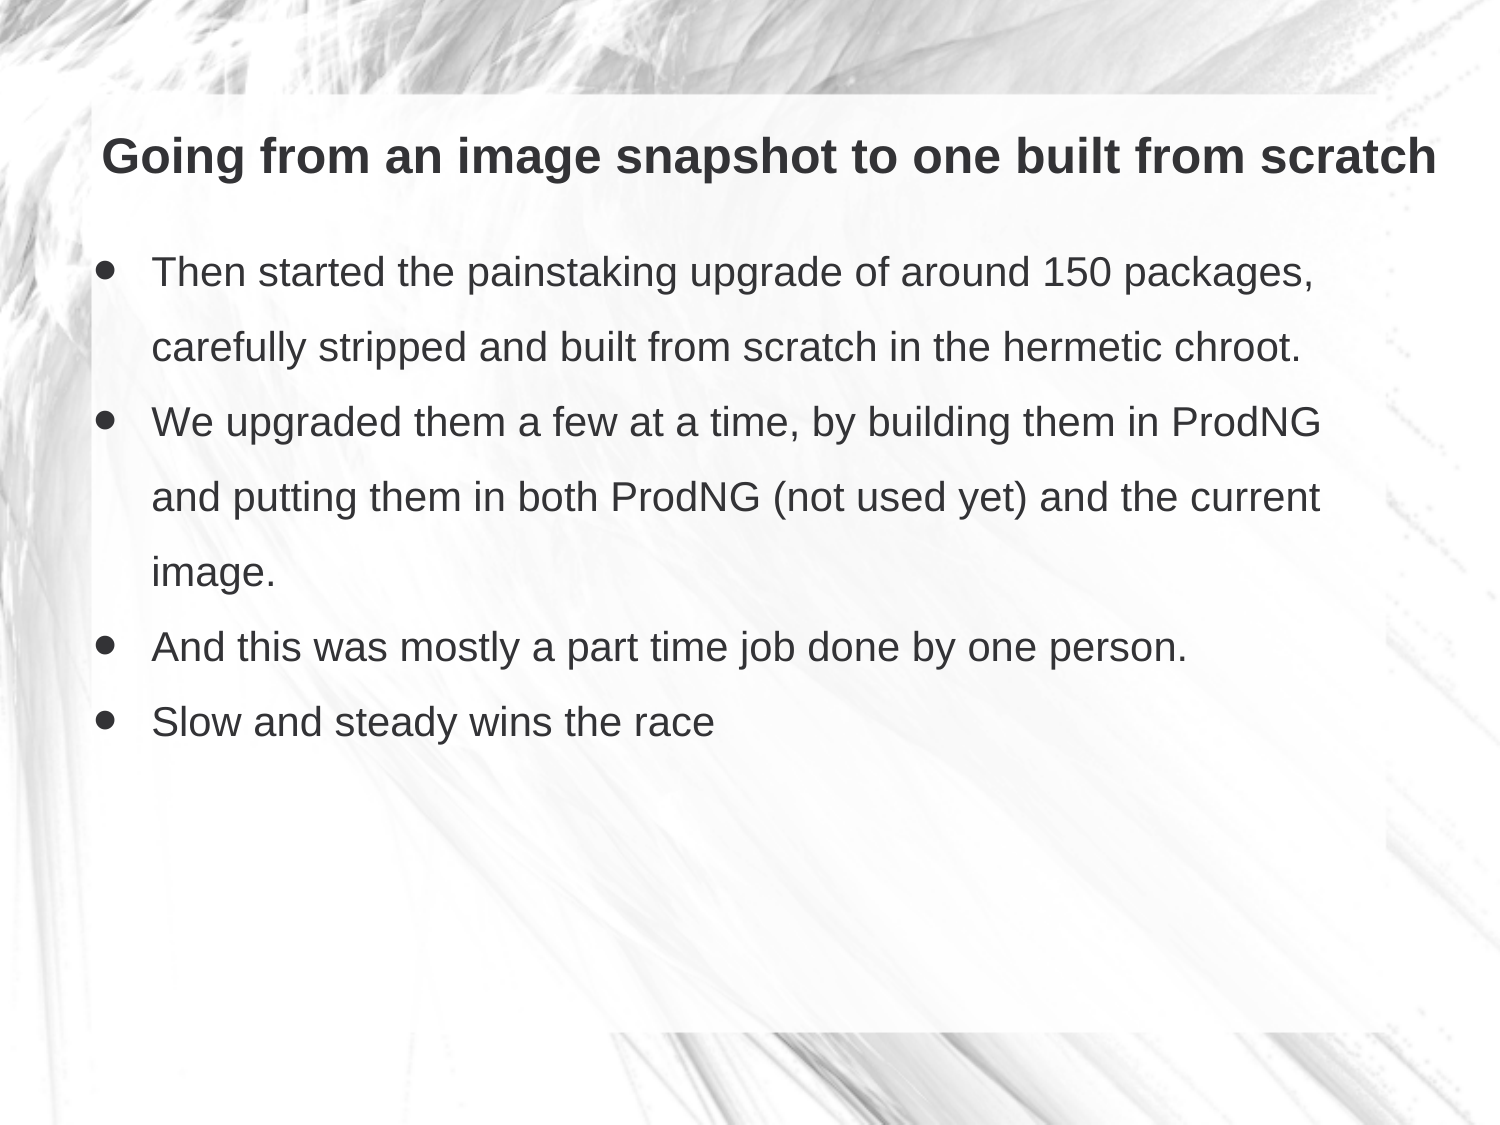

# Going from an image snapshot to one built from scratch
Then started the painstaking upgrade of around 150 packages, carefully stripped and built from scratch in the hermetic chroot.
We upgraded them a few at a time, by building them in ProdNG and putting them in both ProdNG (not used yet) and the current image.
And this was mostly a part time job done by one person.
Slow and steady wins the race